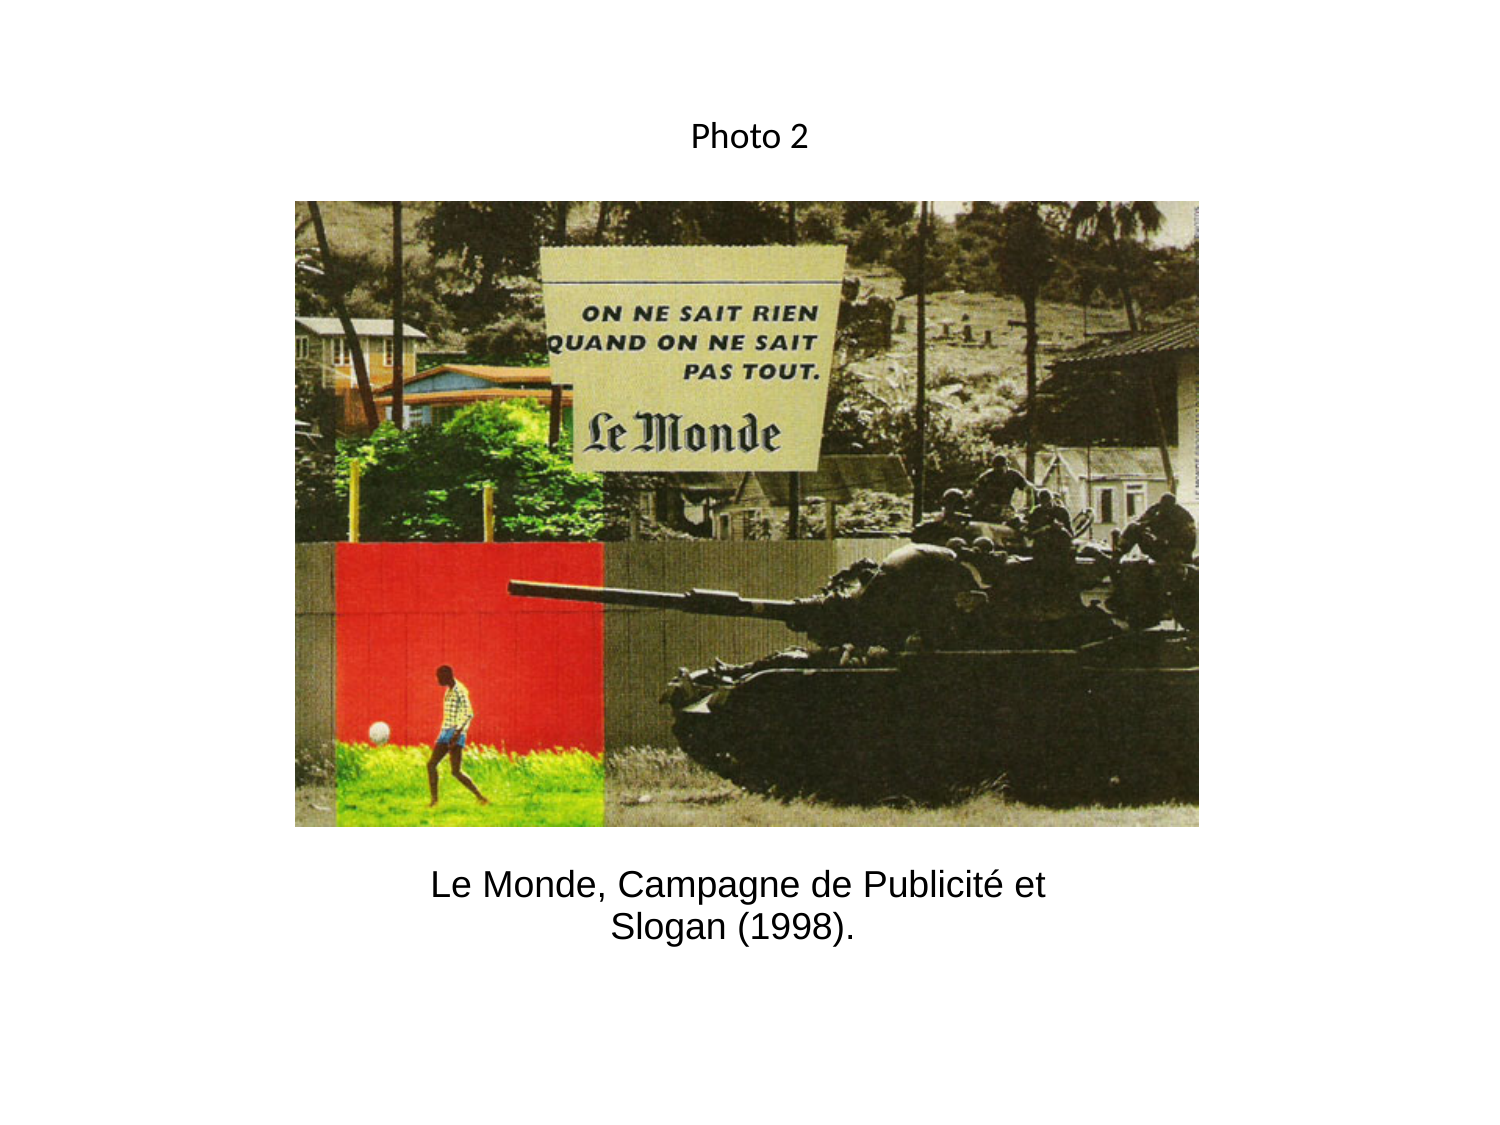

# Photo 2
Le Monde, Campagne de Publicité et Slogan (1998).